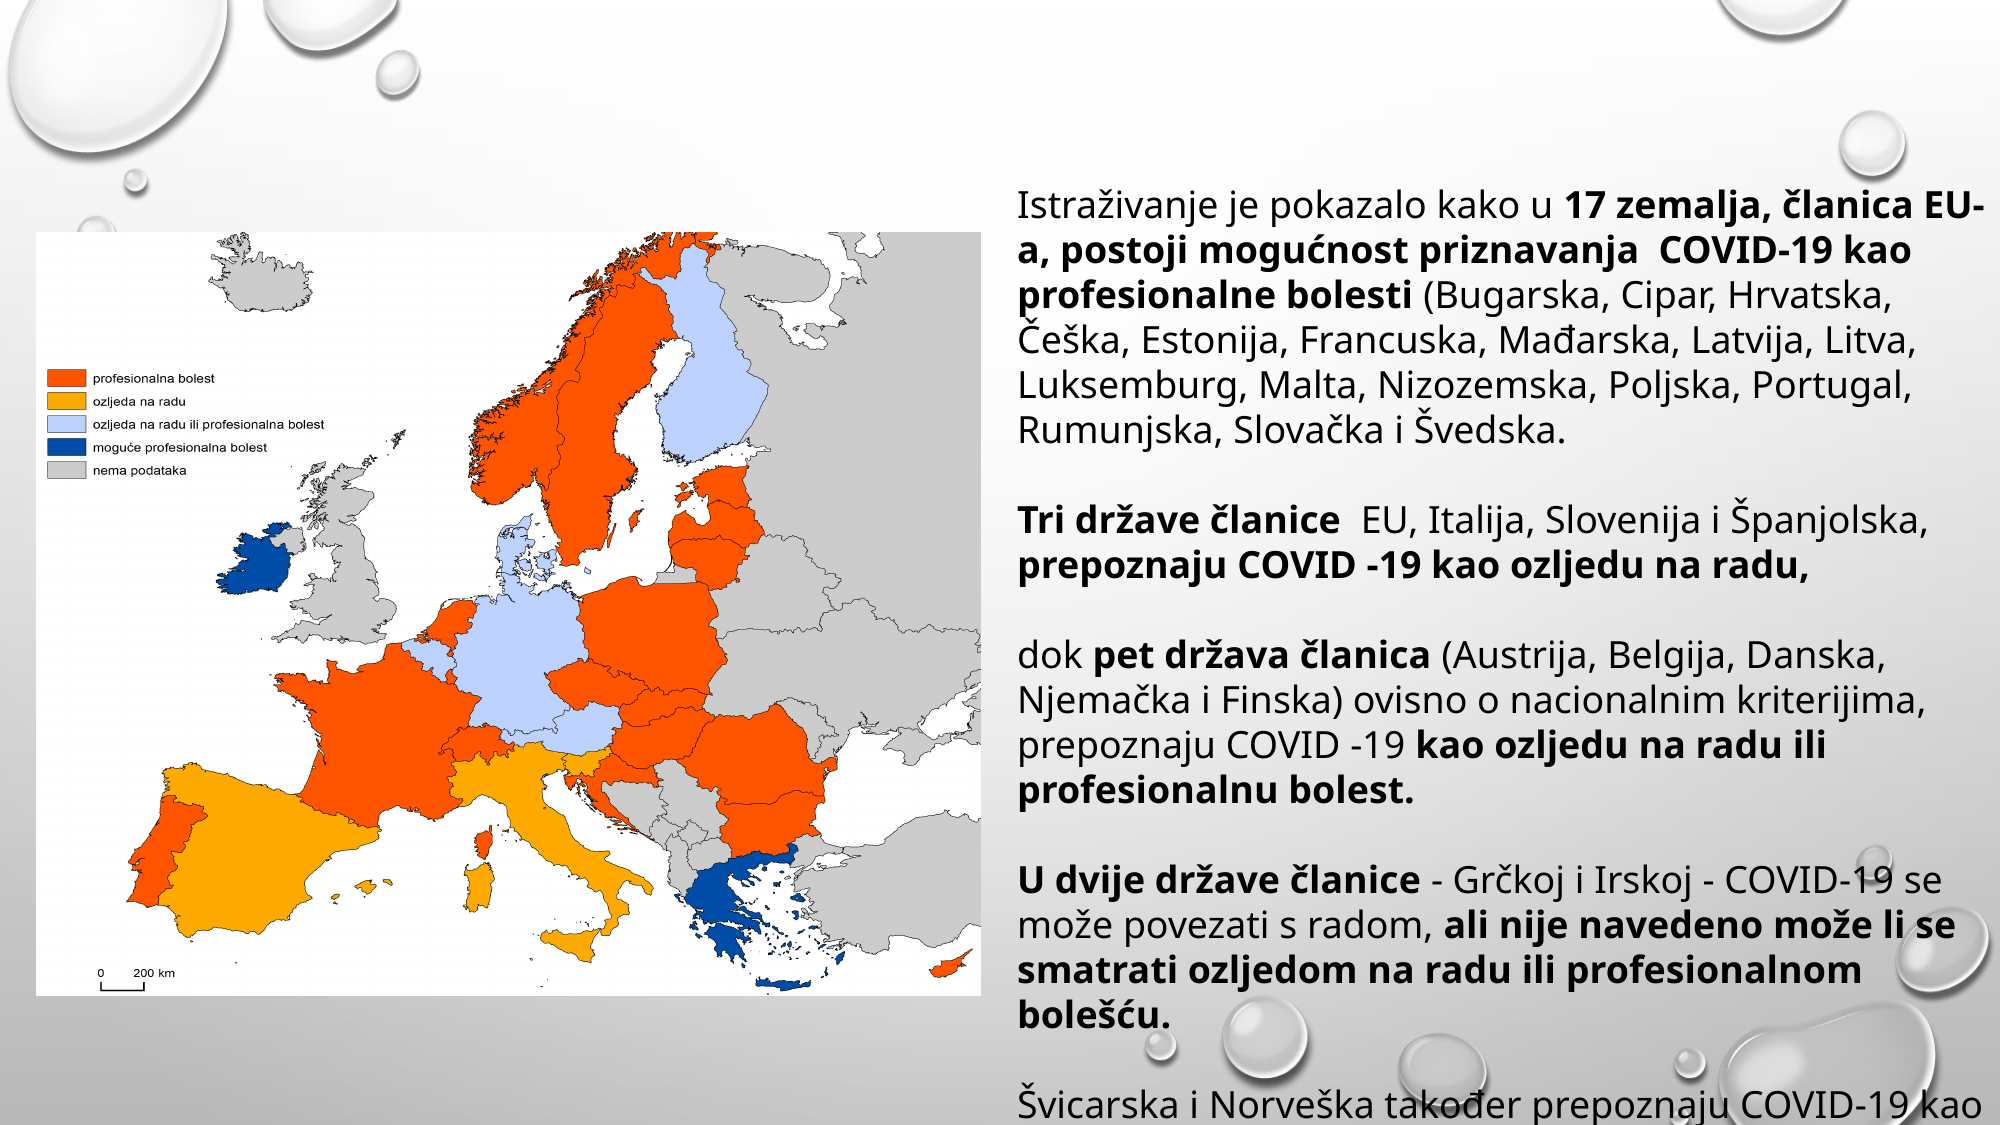

Istraživanje je pokazalo kako u 17 zemalja, članica EU-a, postoji mogućnost priznavanja COVID-19 kao profesionalne bolesti (Bugarska, Cipar, Hrvatska, Češka, Estonija, Francuska, Mađarska, Latvija, Litva, Luksemburg, Malta, Nizozemska, Poljska, Portugal, Rumunjska, Slovačka i Švedska.
Tri države članice EU, Italija, Slovenija i Španjolska, prepoznaju COVID -19 kao ozljedu na radu,
dok pet država članica (Austrija, Belgija, Danska, Njemačka i Finska) ovisno o nacionalnim kriterijima, prepoznaju COVID -19 kao ozljedu na radu ili profesionalnu bolest.
U dvije države članice - Grčkoj i Irskoj - COVID-19 se može povezati s radom, ali nije navedeno može li se smatrati ozljedom na radu ili profesionalnom bolešću.
Švicarska i Norveška također prepoznaju COVID-19 kao profesionalnu bolest